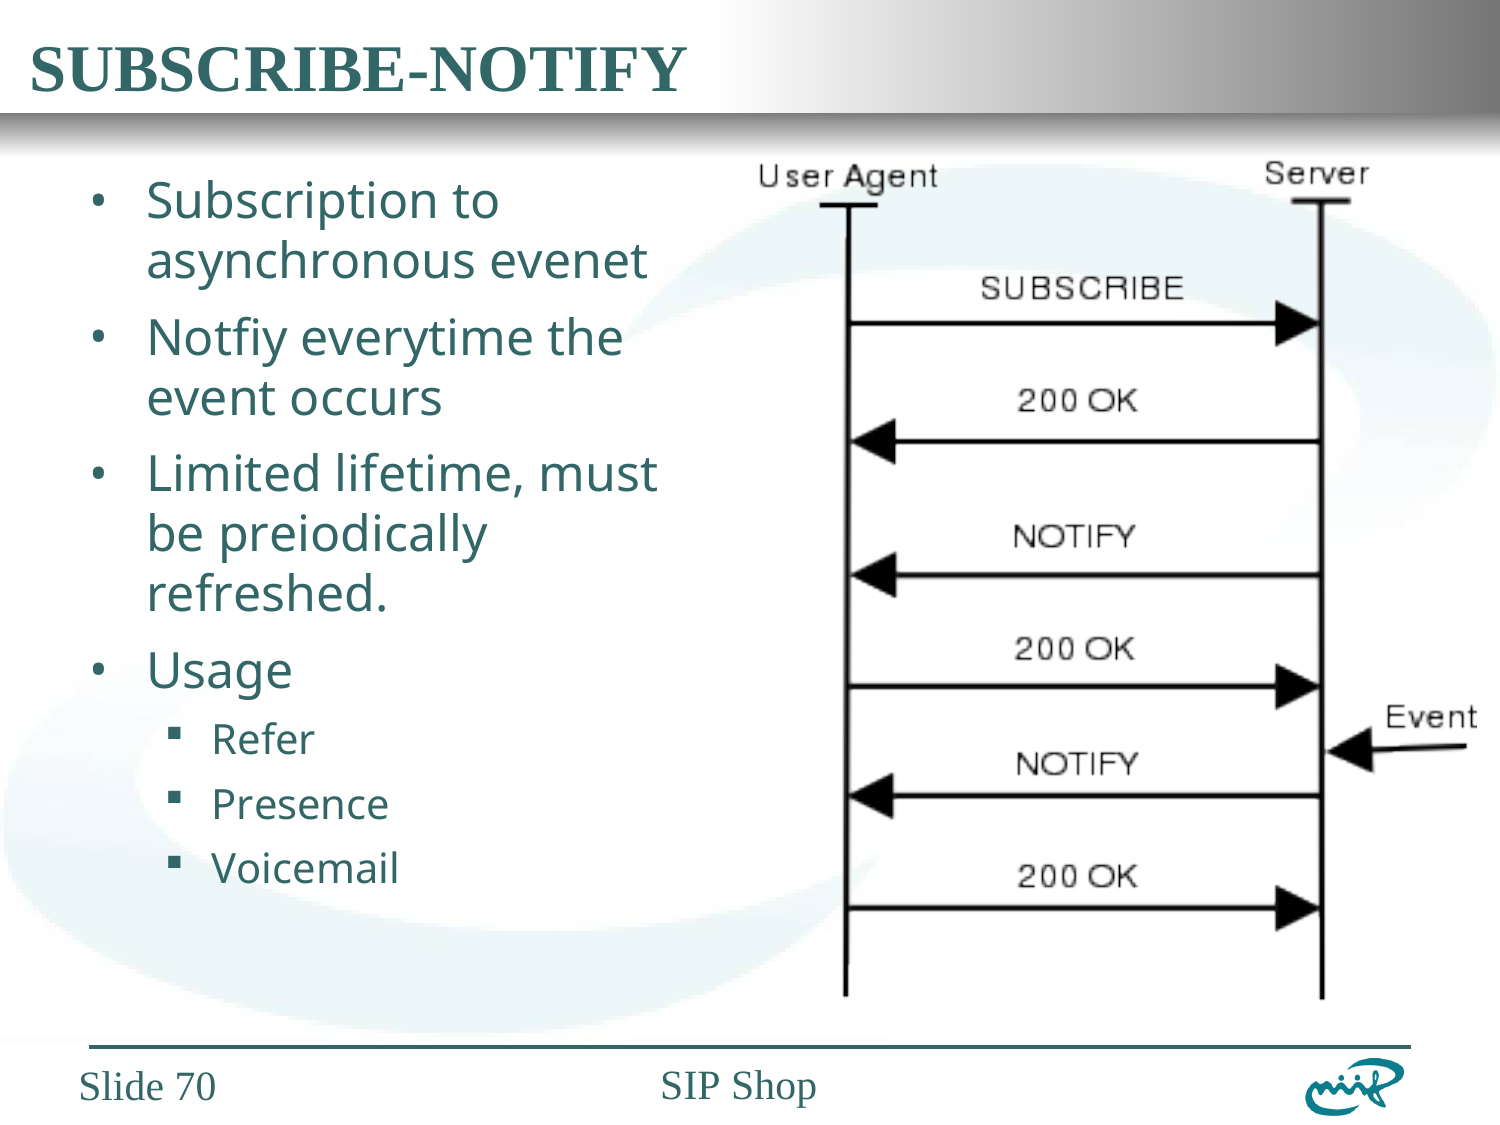

# SUBSCRIBE-NOTIFY
Subscription to asynchronous evenet
Notfiy everytime the event occurs
Limited lifetime, must be preiodically refreshed.
Usage
Refer
Presence
Voicemail
70